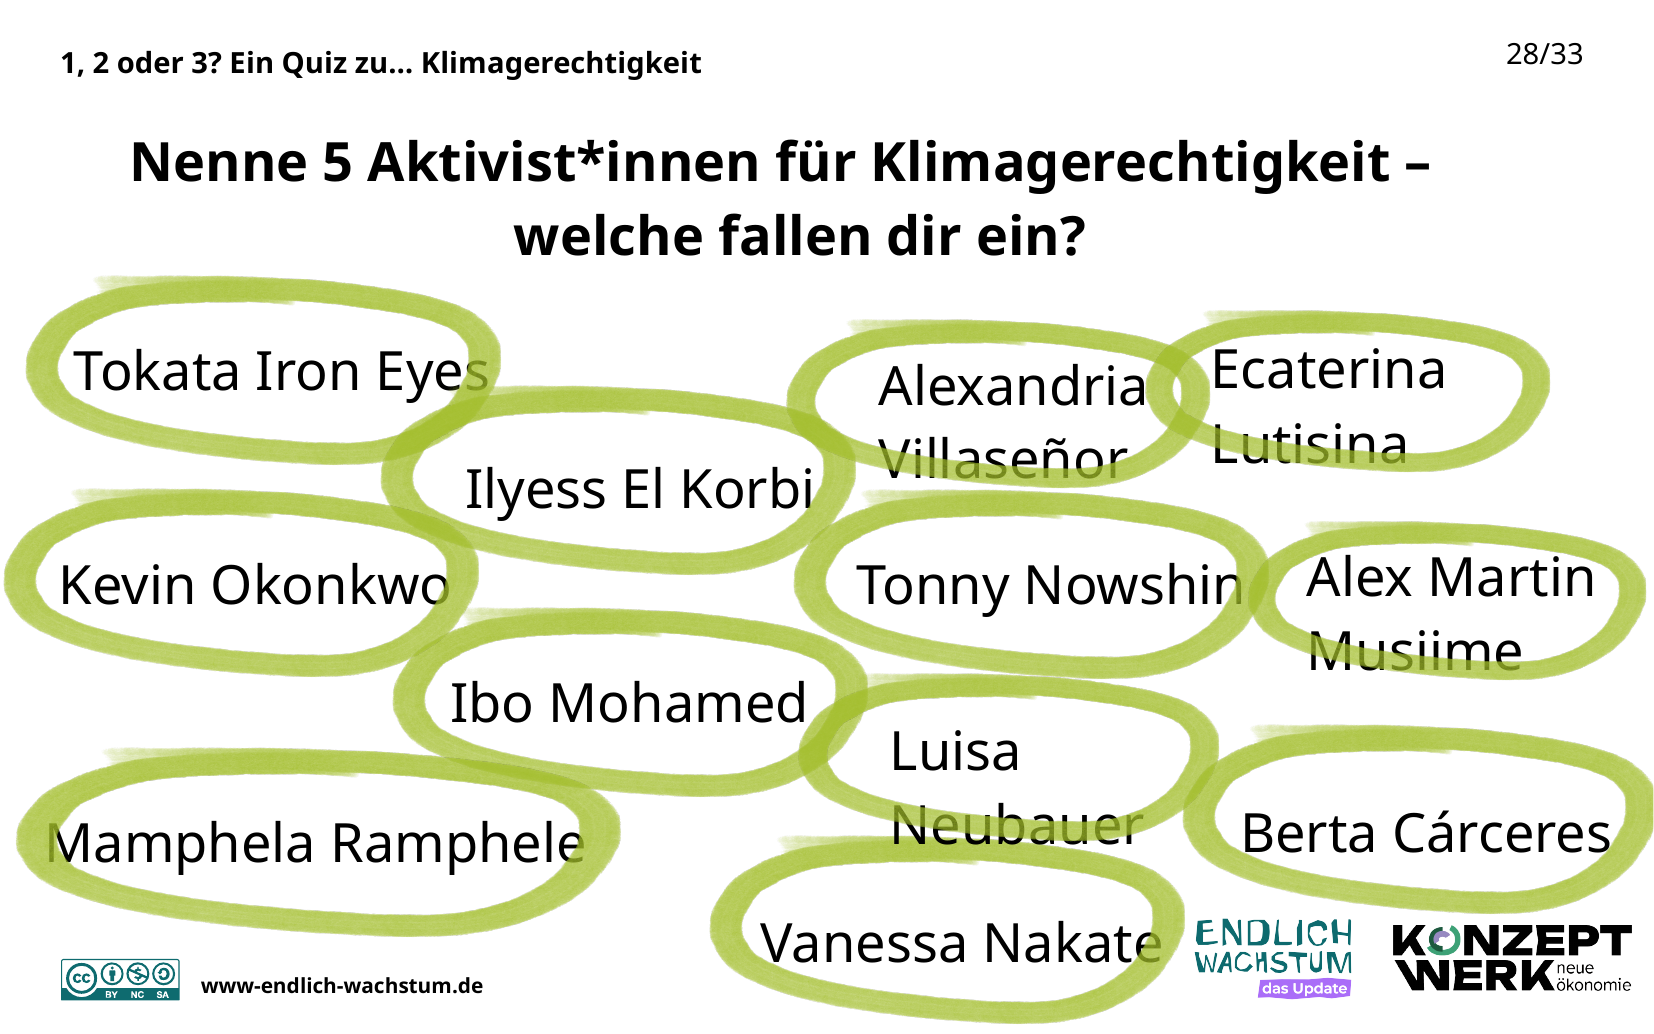

28
Quiz der Klimagerechtigkeit
# Nenne 5 Aktivist*innen für Klimagerechtigkeit – welche fallen dir ein?
Ecaterina Lutisina
Tokata Iron Eyes
Alexandria Villaseñor
Ilyess El Korbi
Alex Martin Musiime
Kevin Okonkwo
Tonny Nowshin
Ibo Mohamed
Luisa Neubauer
Berta Cárceres
Mamphela Ramphele
Vanessa Nakate